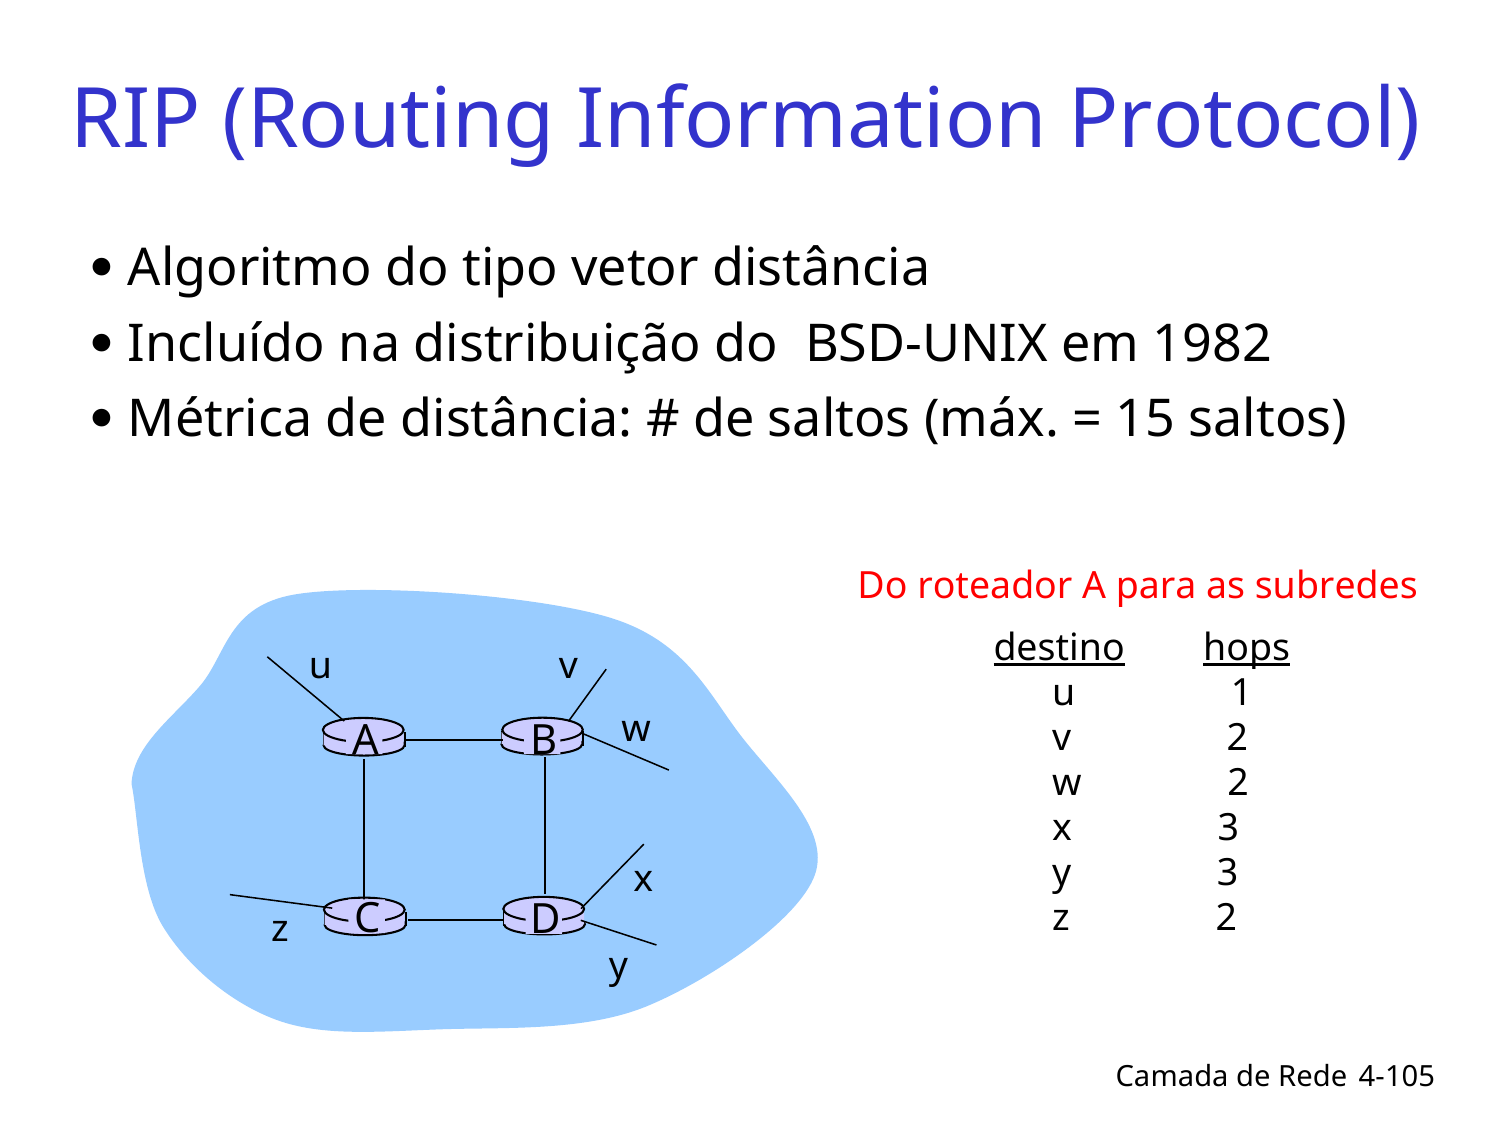

RIP (Routing Information Protocol)
 Algoritmo do tipo vetor distância
 Incluído na distribuição do BSD-UNIX em 1982
 Métrica de distância: # de saltos (máx. = 15 saltos)
Do roteador A para as subredes
u
v
w
A
B
x
C
D
z
y
destino hops
 u 1
 v 2
 w 2
 x 3
 y 3
 z 2
Camada de Rede